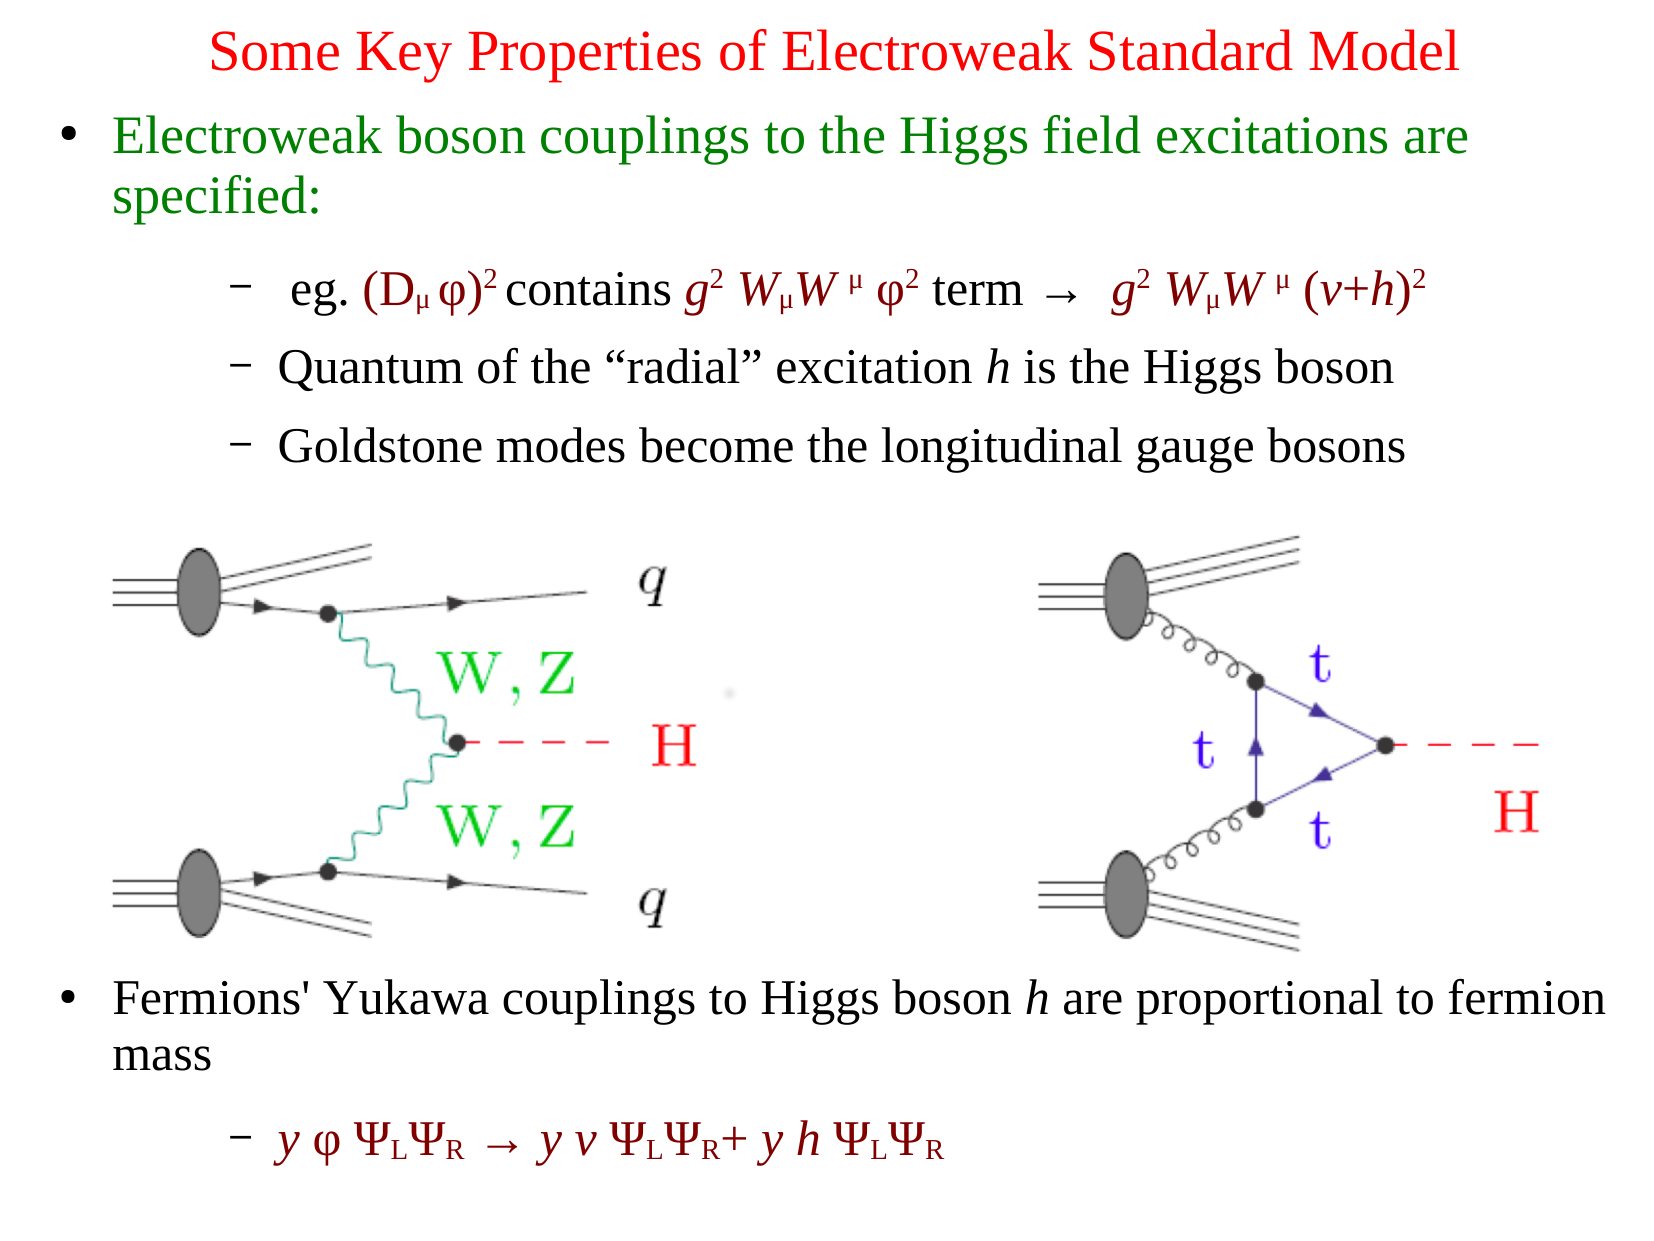

# Some Key Properties of Electroweak Standard Model
Electroweak boson couplings to the Higgs field excitations are specified:
 eg. (Dμ φ)2 contains g2 WμW μ φ2 term → g2 WμW μ (v+h)2
Quantum of the “radial” excitation h is the Higgs boson
Goldstone modes become the longitudinal gauge bosons
Fermions' Yukawa couplings to Higgs boson h are proportional to fermion mass
y φ ΨLΨR → y v ΨLΨR+ y h ΨLΨR